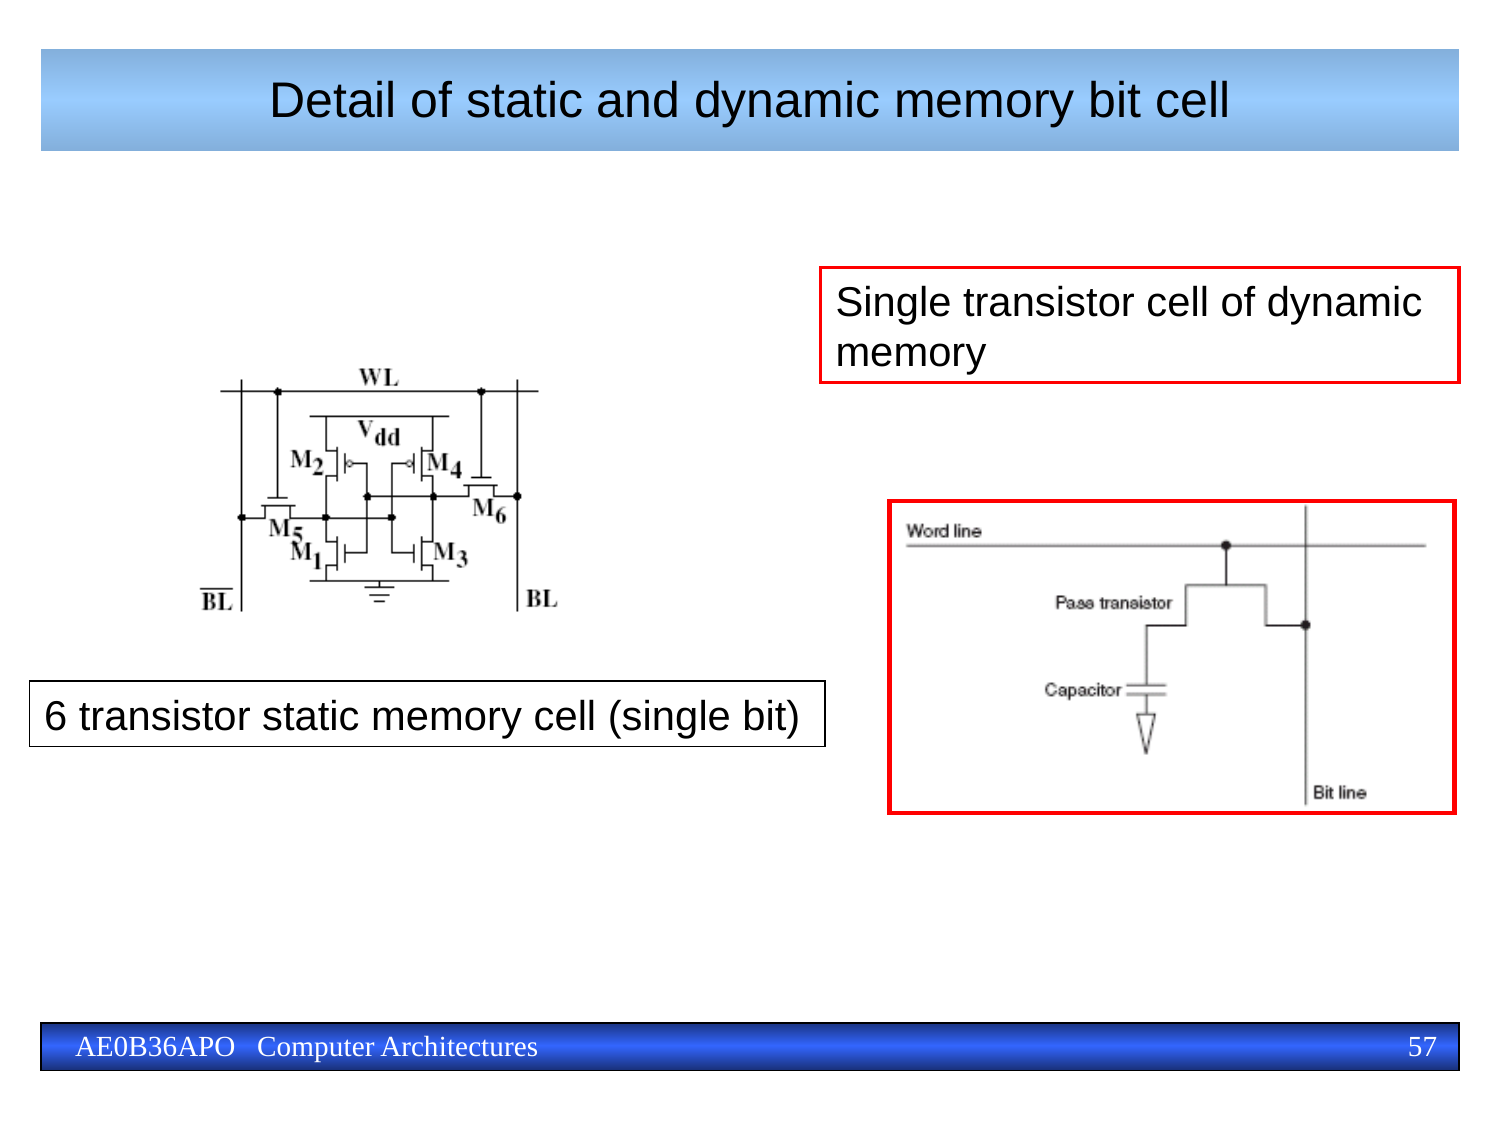

# Detail of static and dynamic memory bit cell
Single transistor cell of dynamic memory
6 transistor static memory cell (single bit)
AE0B36APO Computer Architectures
57